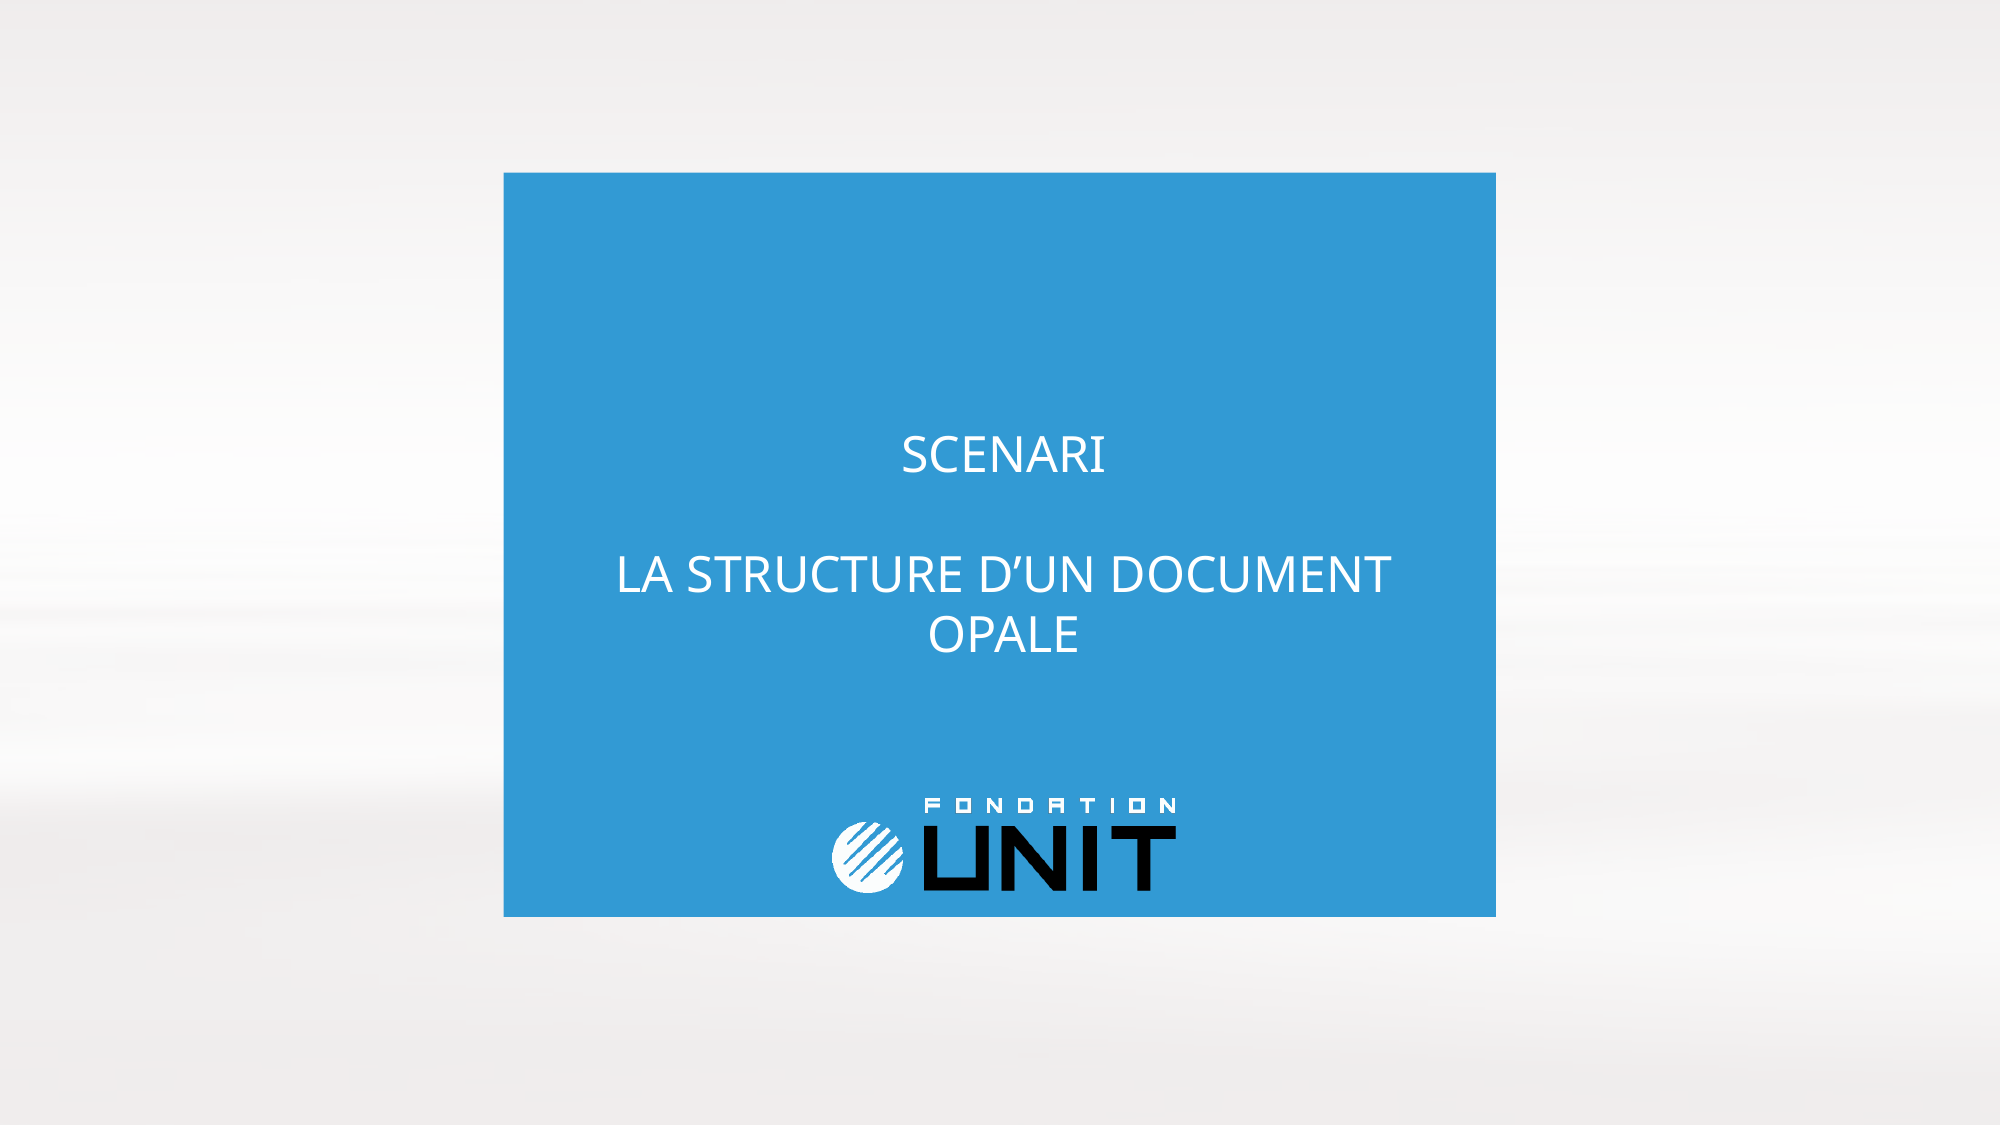

# Scenari La structure d’un document Opale